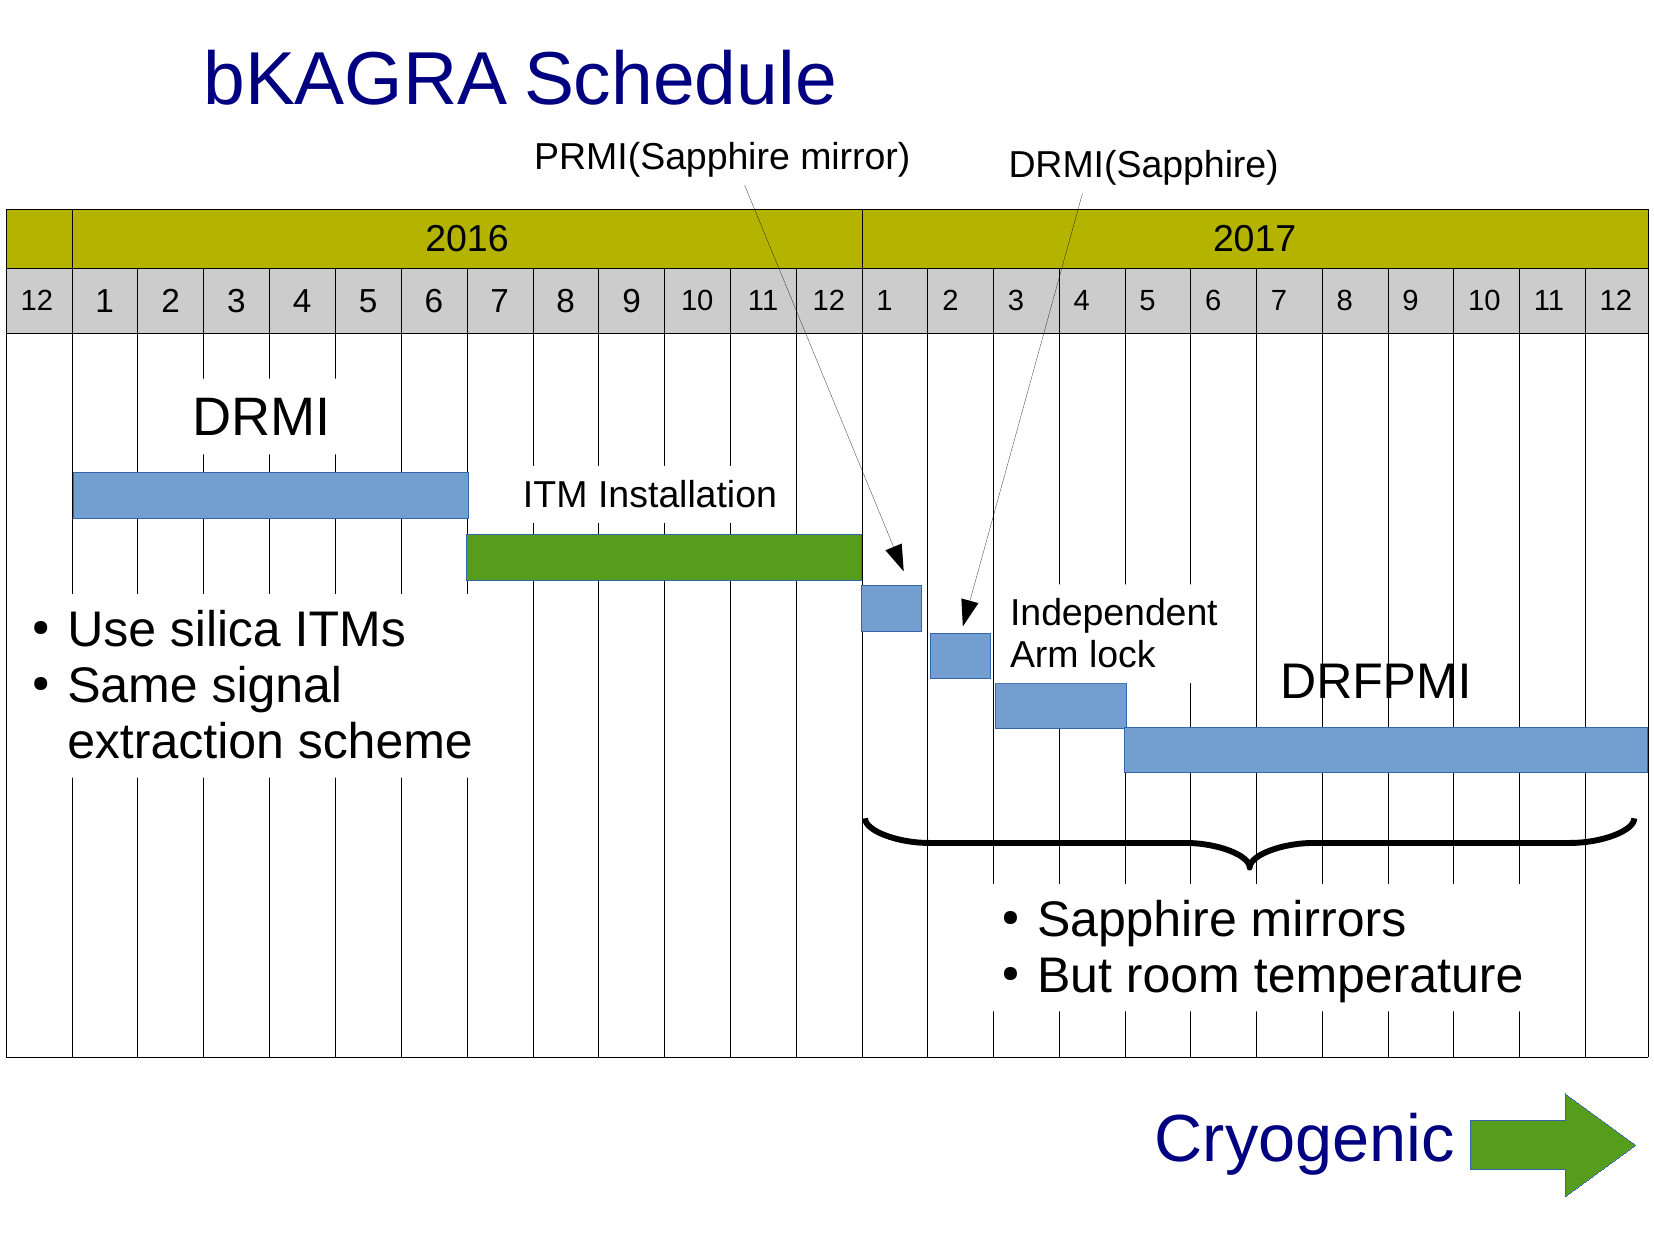

bKAGRA Schedule
PRMI(Sapphire mirror)
DRMI(Sapphire)
| | 2016 | | | | | | | | | | | | 2017 | | | | | | | | | | | |
| --- | --- | --- | --- | --- | --- | --- | --- | --- | --- | --- | --- | --- | --- | --- | --- | --- | --- | --- | --- | --- | --- | --- | --- | --- |
| 12 | 1 | 2 | 3 | 4 | 5 | 6 | 7 | 8 | 9 | 10 | 11 | 12 | 1 | 2 | 3 | 4 | 5 | 6 | 7 | 8 | 9 | 10 | 11 | 12 |
| | | | | | | | | | | | | | | | | | | | | | | | | |
DRMI
ITM Installation
Independent
Arm lock
Use silica ITMs
Same signal
extraction scheme
DRFPMI
Sapphire mirrors
But room temperature
Cryogenic